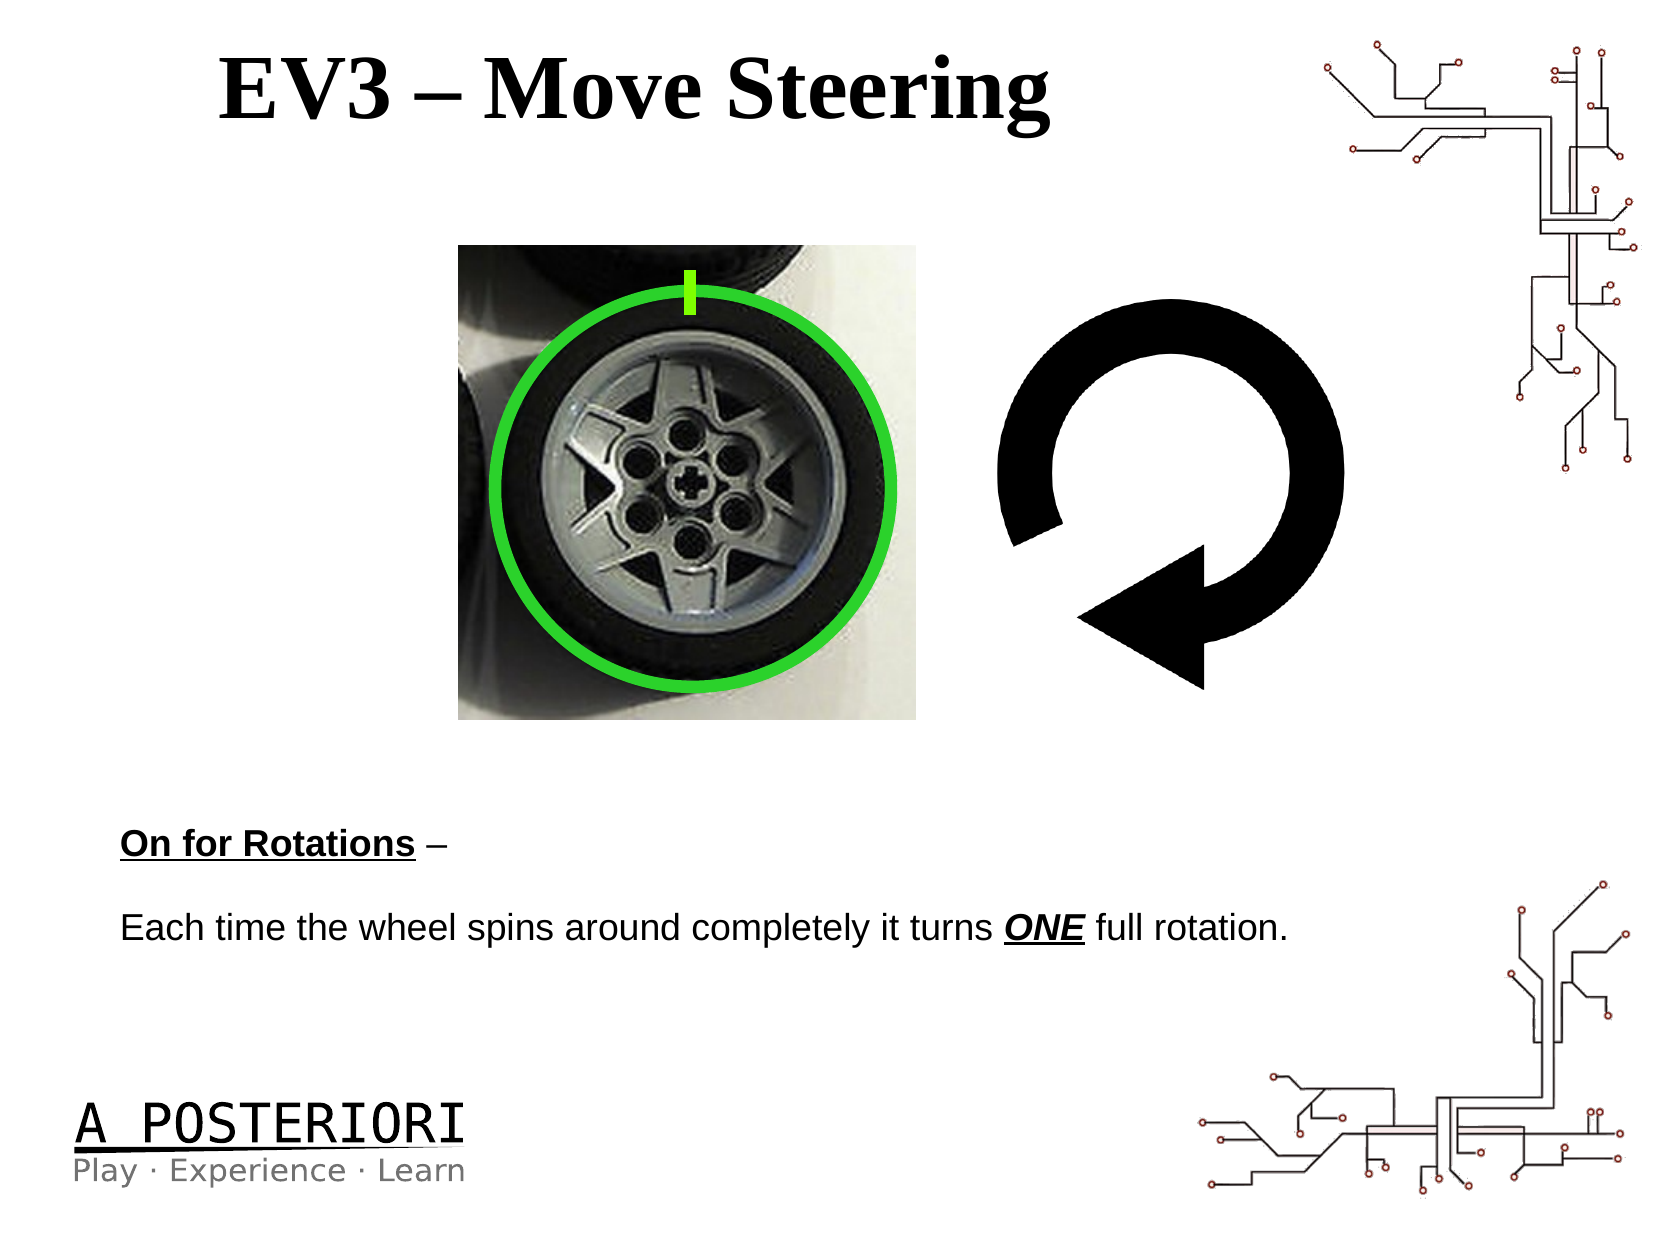

# EV3 – Move Steering
On for Rotations –
Each time the wheel spins around completely it turns ONE full rotation.